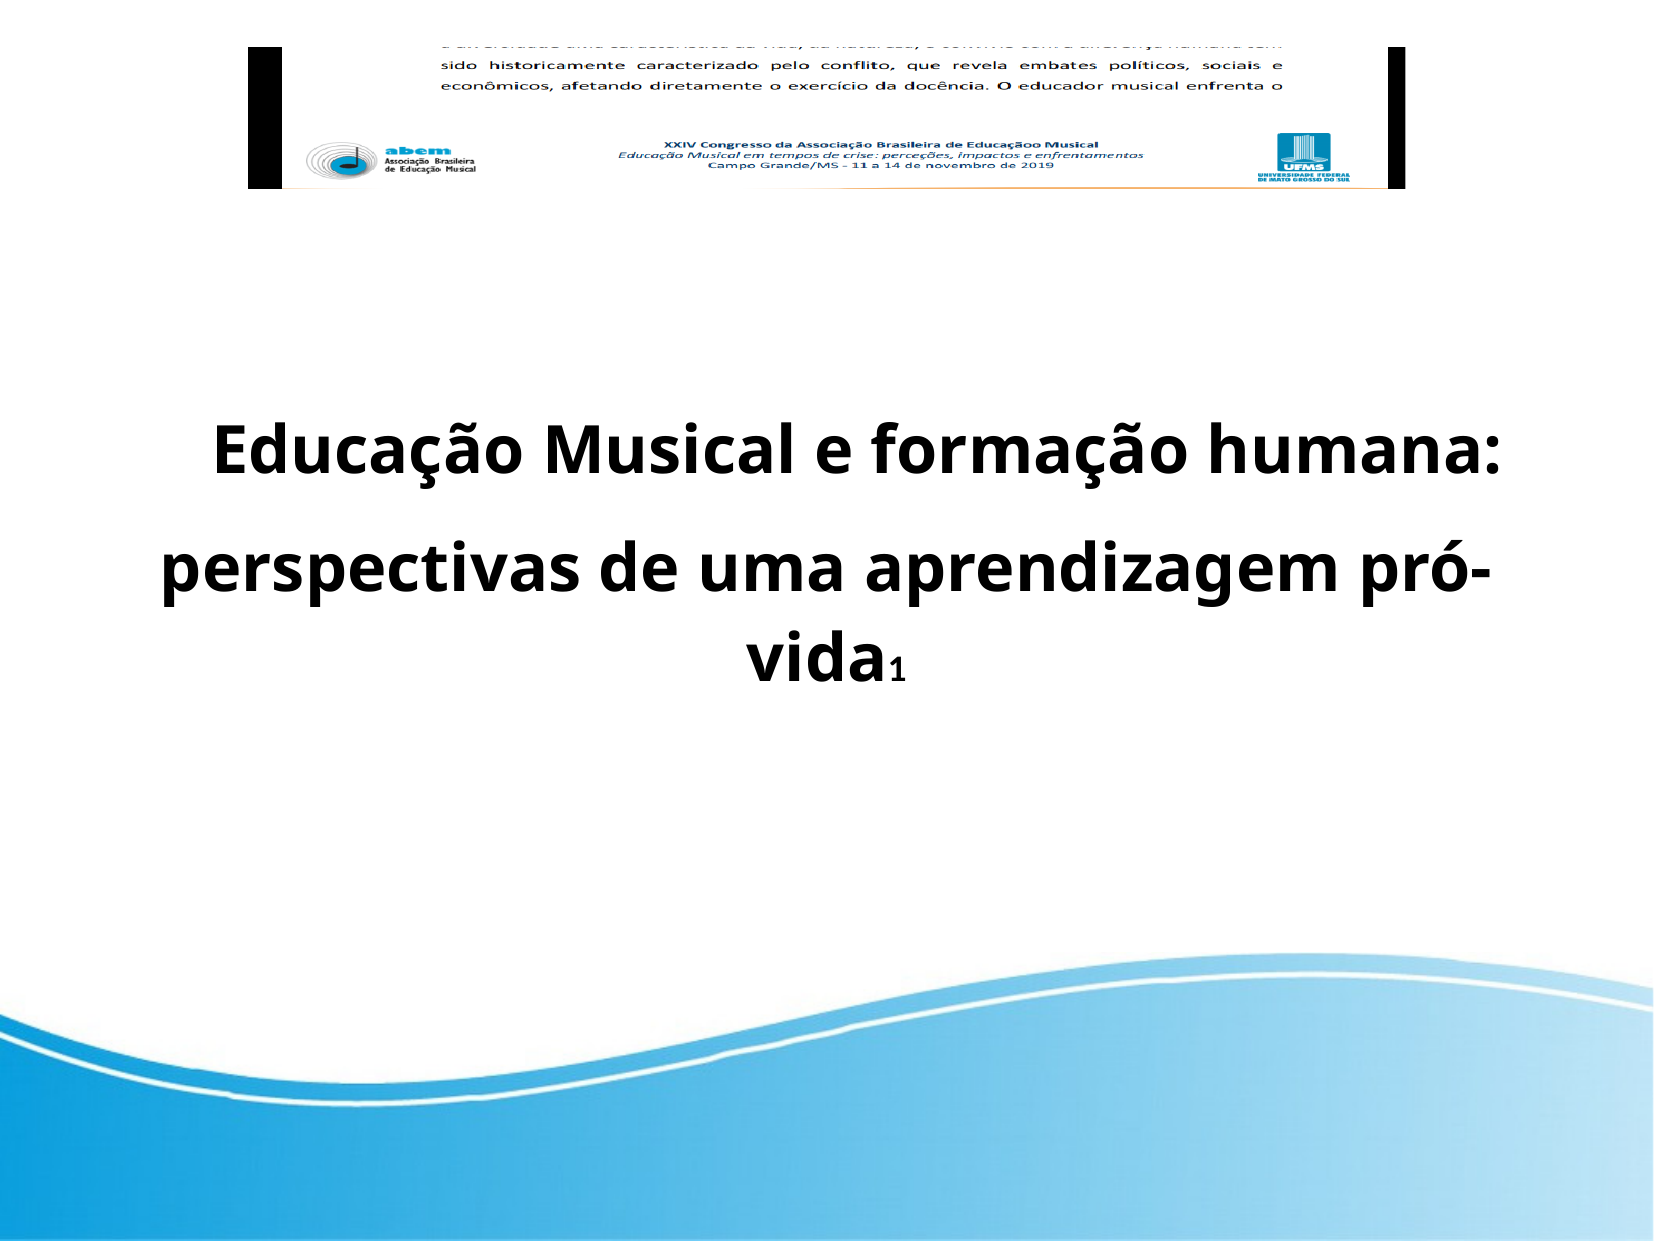

# Educação Musical e formação humana: perspectivas de uma aprendizagem pró-vida1